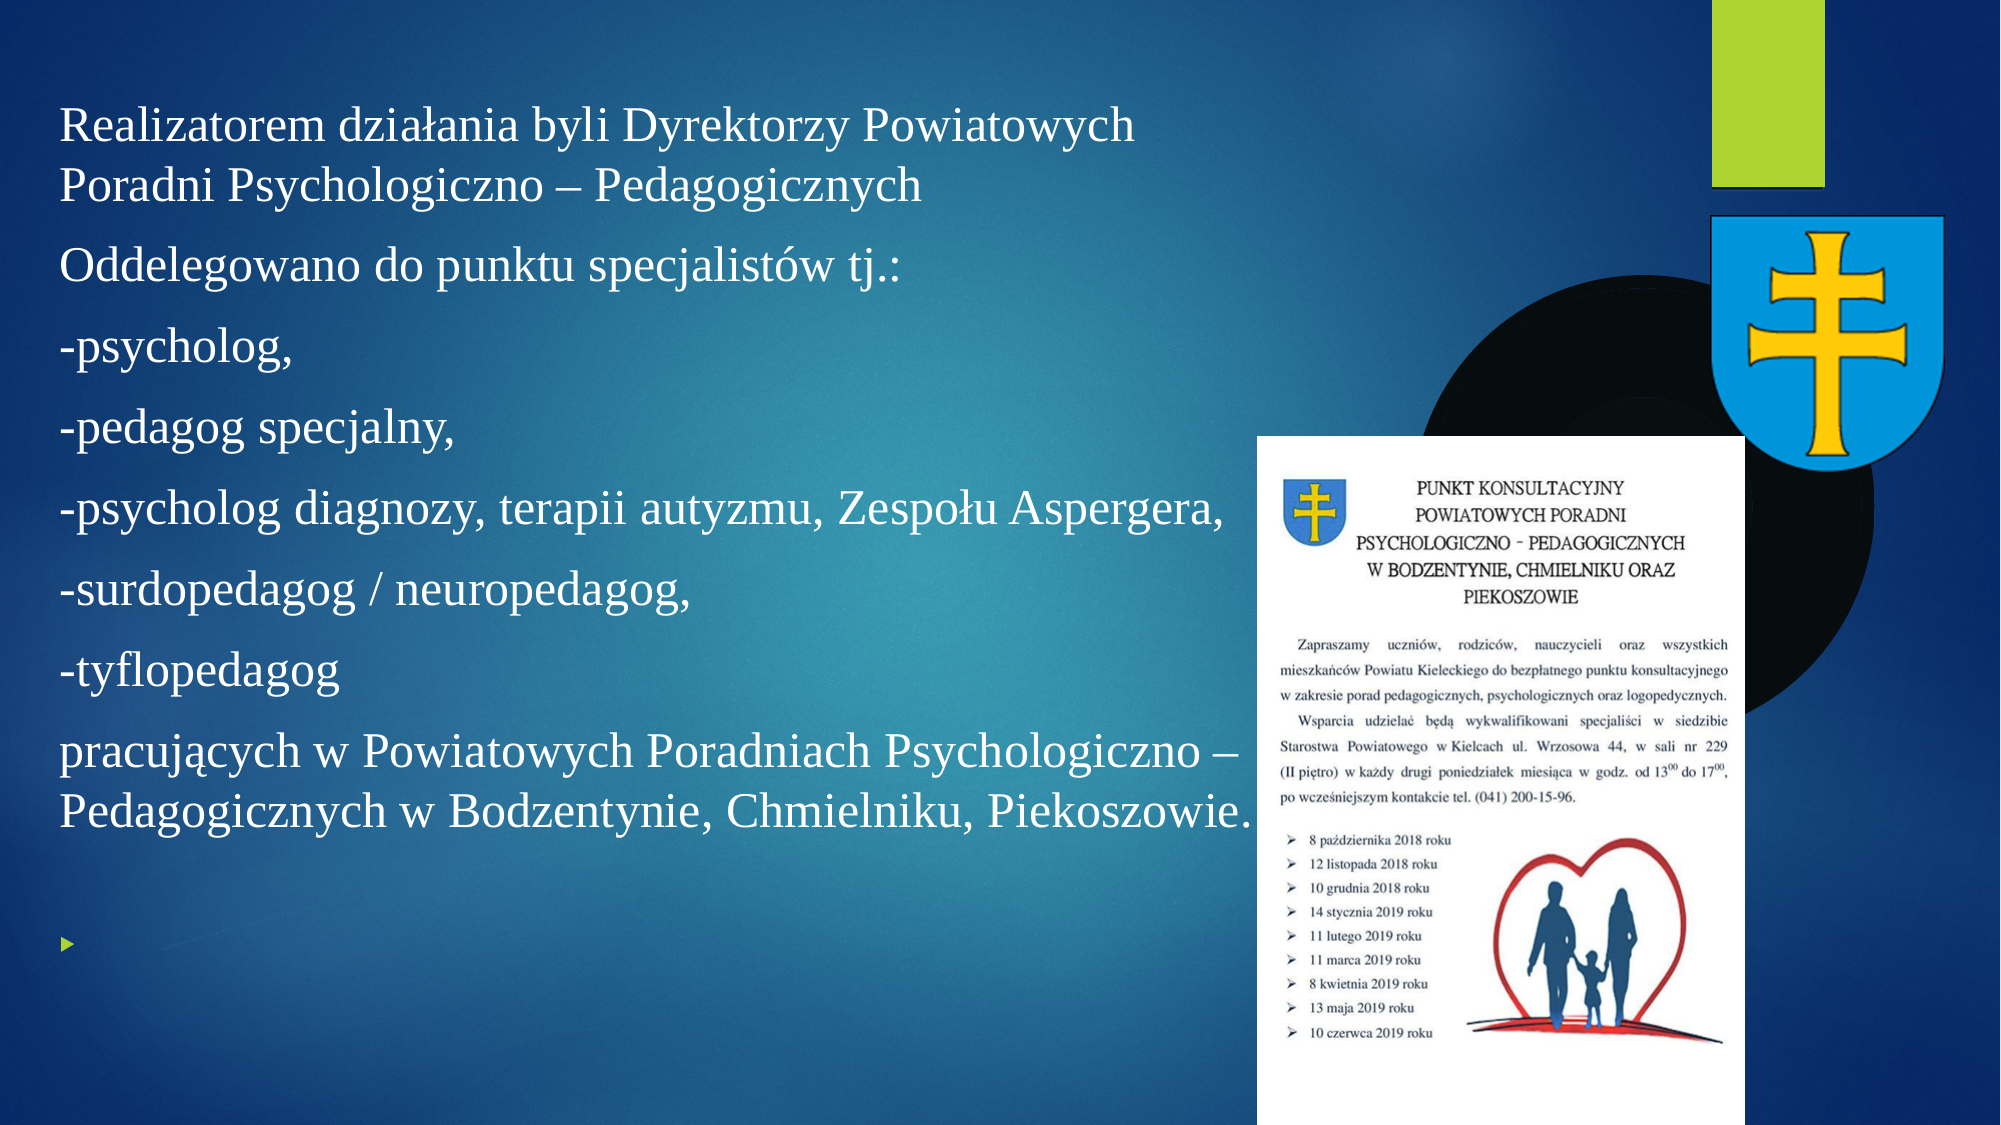

# Realizatorem działania byli Dyrektorzy Powiatowych Poradni Psychologiczno – Pedagogicznych
Oddelegowano do punktu specjalistów tj.:
-psycholog,
-pedagog specjalny,
-psycholog diagnozy, terapii autyzmu, Zespołu Aspergera,
-surdopedagog / neuropedagog,
-tyflopedagog
pracujących w Powiatowych Poradniach Psychologiczno – Pedagogicznych w Bodzentynie, Chmielniku, Piekoszowie.